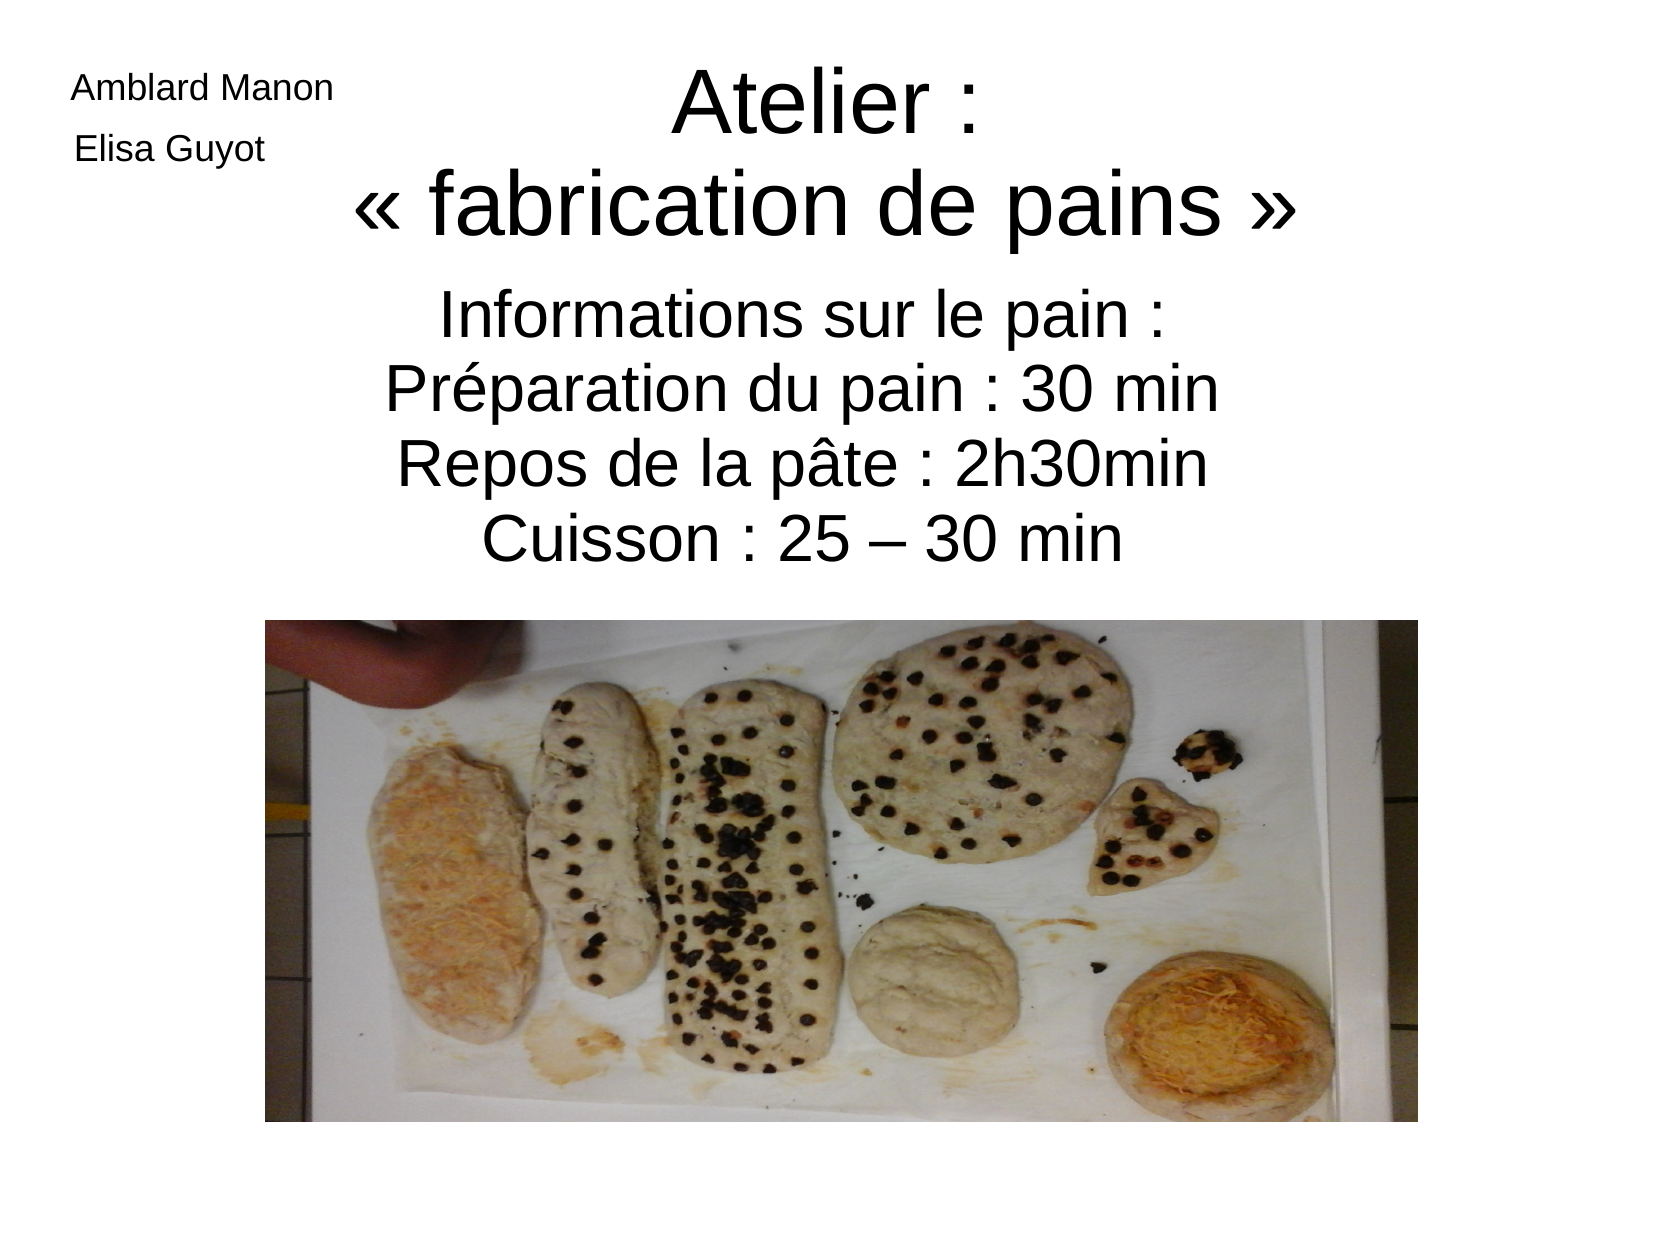

Informations sur le pain :
Préparation du pain : 30 min
Repos de la pâte : 2h30min
Cuisson : 25 – 30 min
# Atelier : « fabrication de pains »
Amblard Manon
Elisa Guyot